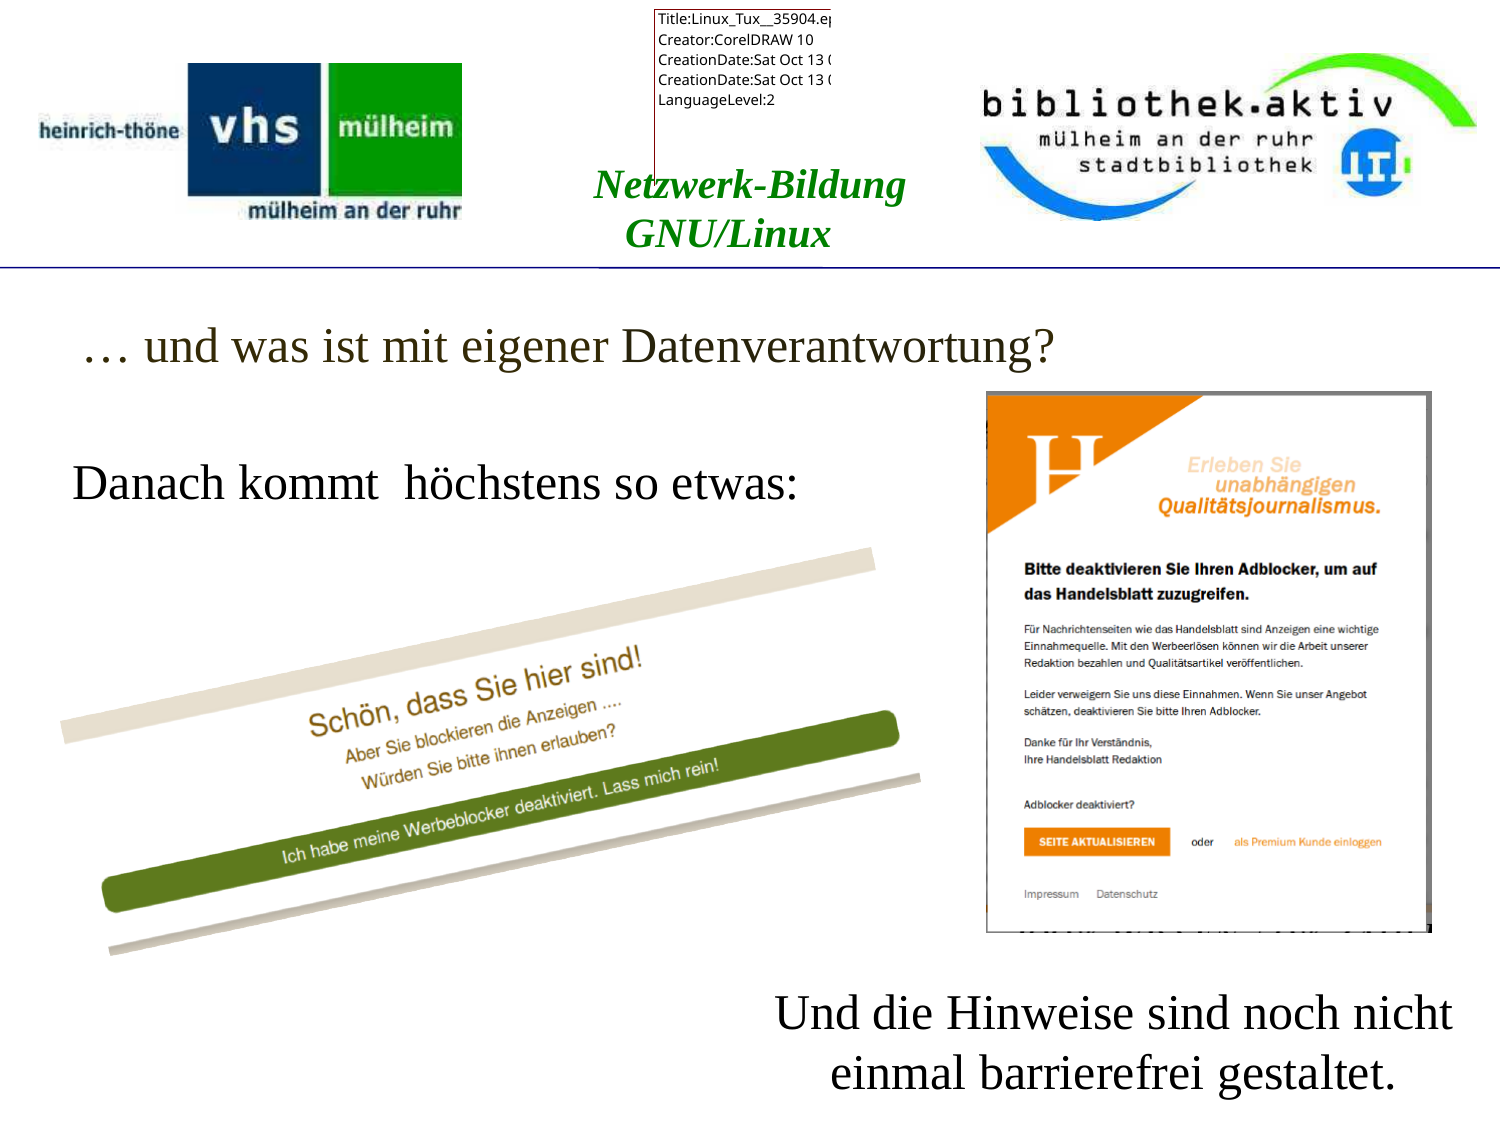

Netzwerk-Bildung
 GNU/Linux
… und was ist mit eigener Datenverantwortung?
Danach kommt höchstens so etwas:
Und die Hinweise sind noch nicht einmal barrierefrei gestaltet.